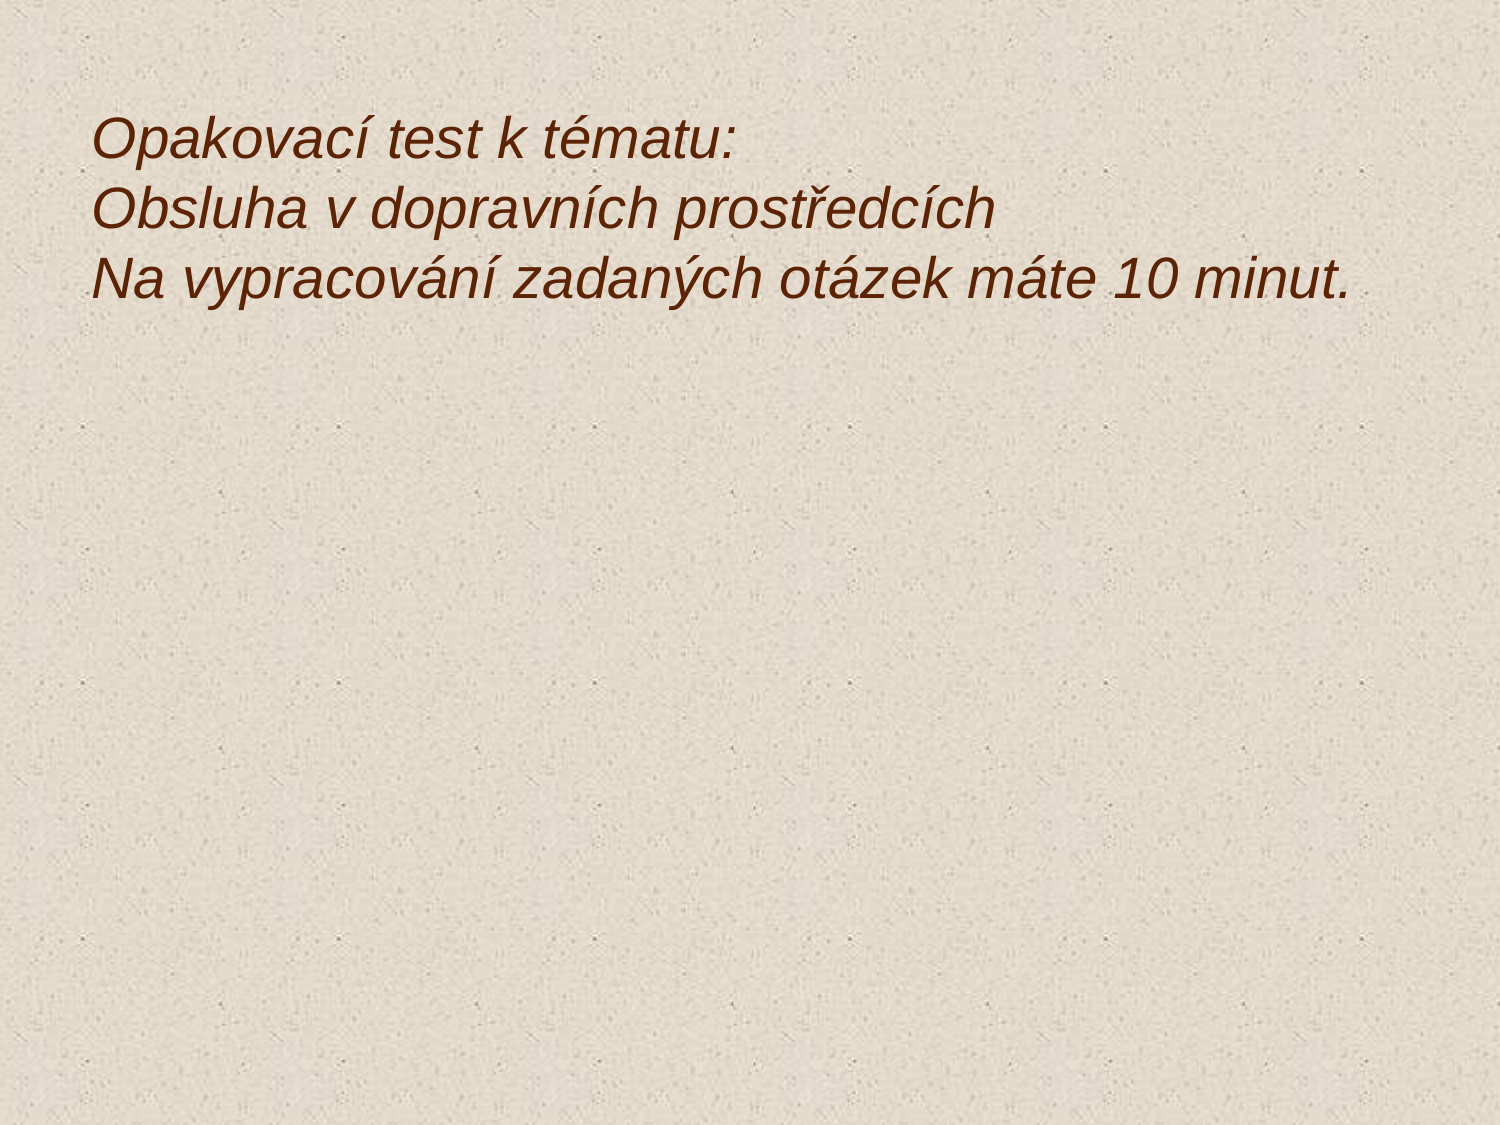

# Opakovací test k tématu: Obsluha v dopravních prostředcích Na vypracování zadaných otázek máte 10 minut.